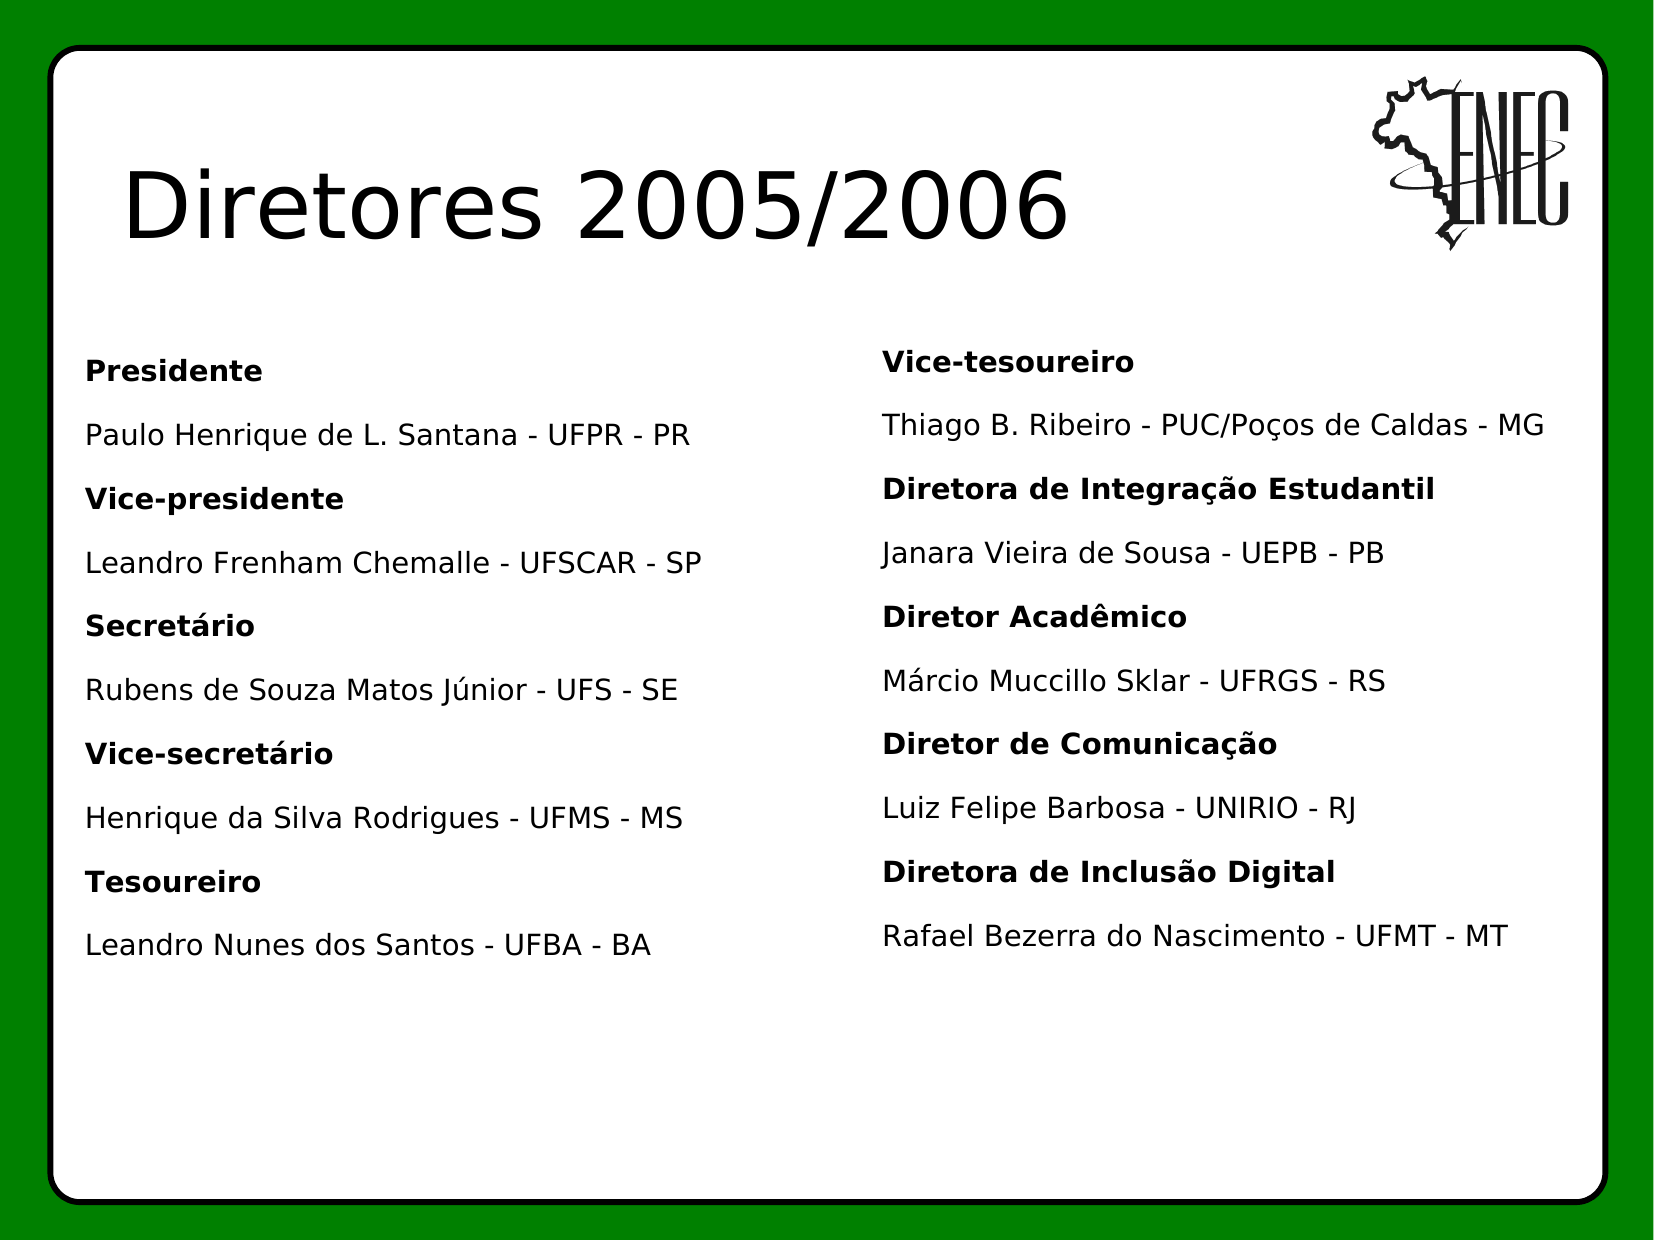

# Diretores 2005/2006
Vice-tesoureiro
Thiago B. Ribeiro - PUC/Poços de Caldas - MG
Diretora de Integração Estudantil
Janara Vieira de Sousa - UEPB - PB
Diretor Acadêmico
Márcio Muccillo Sklar - UFRGS - RS
Diretor de Comunicação
Luiz Felipe Barbosa - UNIRIO - RJ
Diretora de Inclusão Digital
Rafael Bezerra do Nascimento - UFMT - MT
Presidente
Paulo Henrique de L. Santana - UFPR - PR
Vice-presidente
Leandro Frenham Chemalle - UFSCAR - SP
Secretário
Rubens de Souza Matos Júnior - UFS - SE
Vice-secretário
Henrique da Silva Rodrigues - UFMS - MS
Tesoureiro
Leandro Nunes dos Santos - UFBA - BA